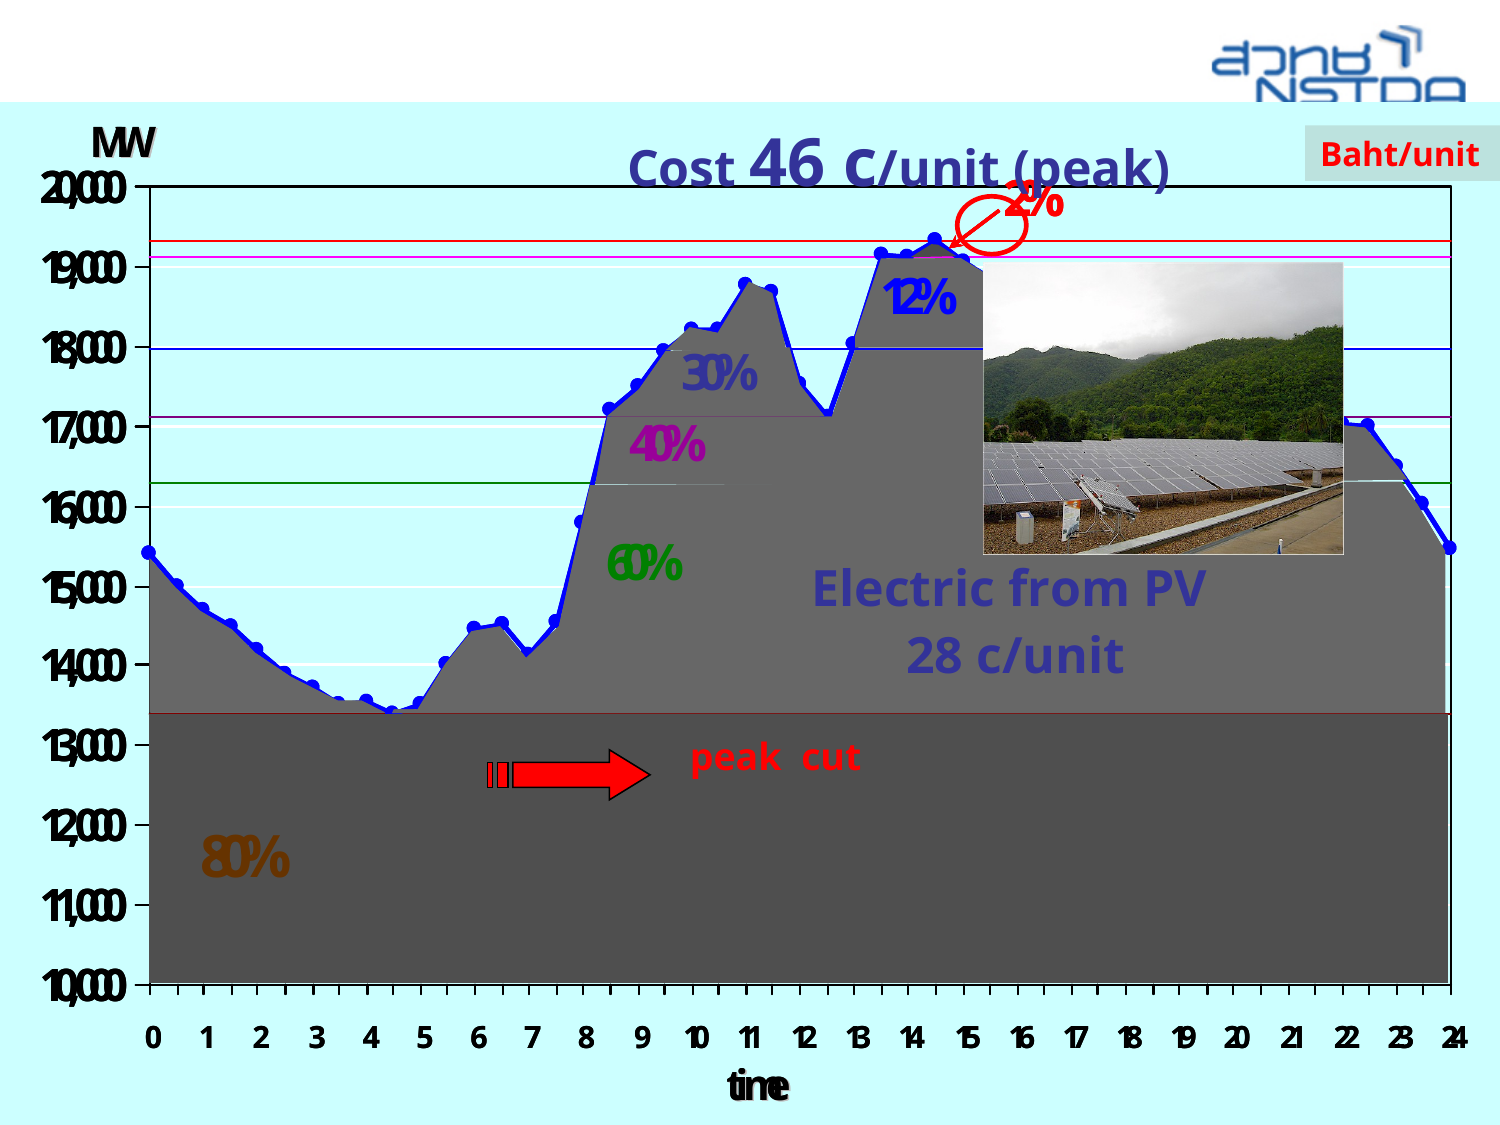

Cost 46 c/unit (peak)
Baht/unit
Electric from PV
28 c/unit
peak cut
(Combine Cycle type power plant)